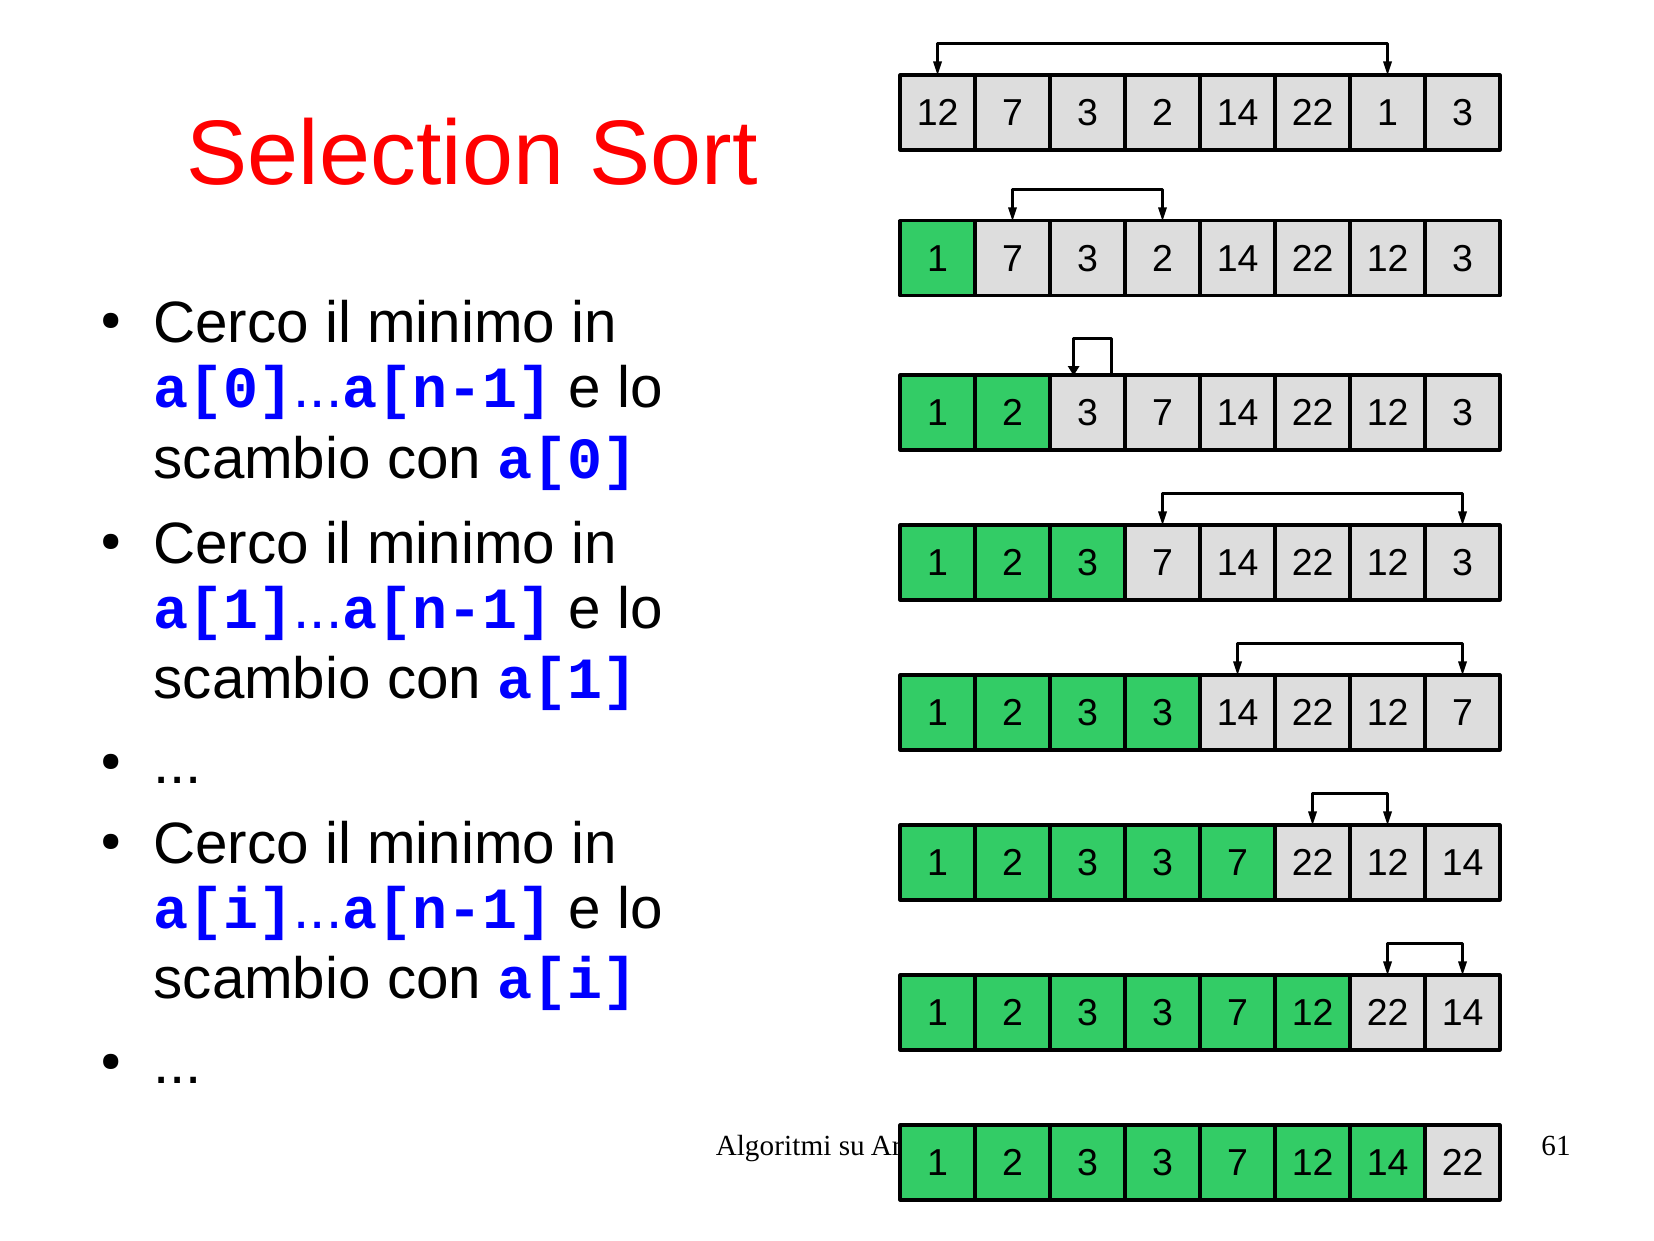

# Selection Sort
12
7
3
2
14
22
1
3
1
7
3
2
14
22
12
3
Cerco il minimo in a[0]...a[n-1] e lo scambio con a[0]
Cerco il minimo in a[1]...a[n-1] e lo scambio con a[1]
...
Cerco il minimo in a[i]...a[n-1] e lo scambio con a[i]
...
1
2
3
7
14
22
12
3
1
2
3
7
14
22
12
3
1
2
3
3
14
22
12
7
1
2
3
3
7
22
12
14
1
2
3
3
7
12
22
14
1
2
3
3
7
12
14
22
Algoritmi su Array
61